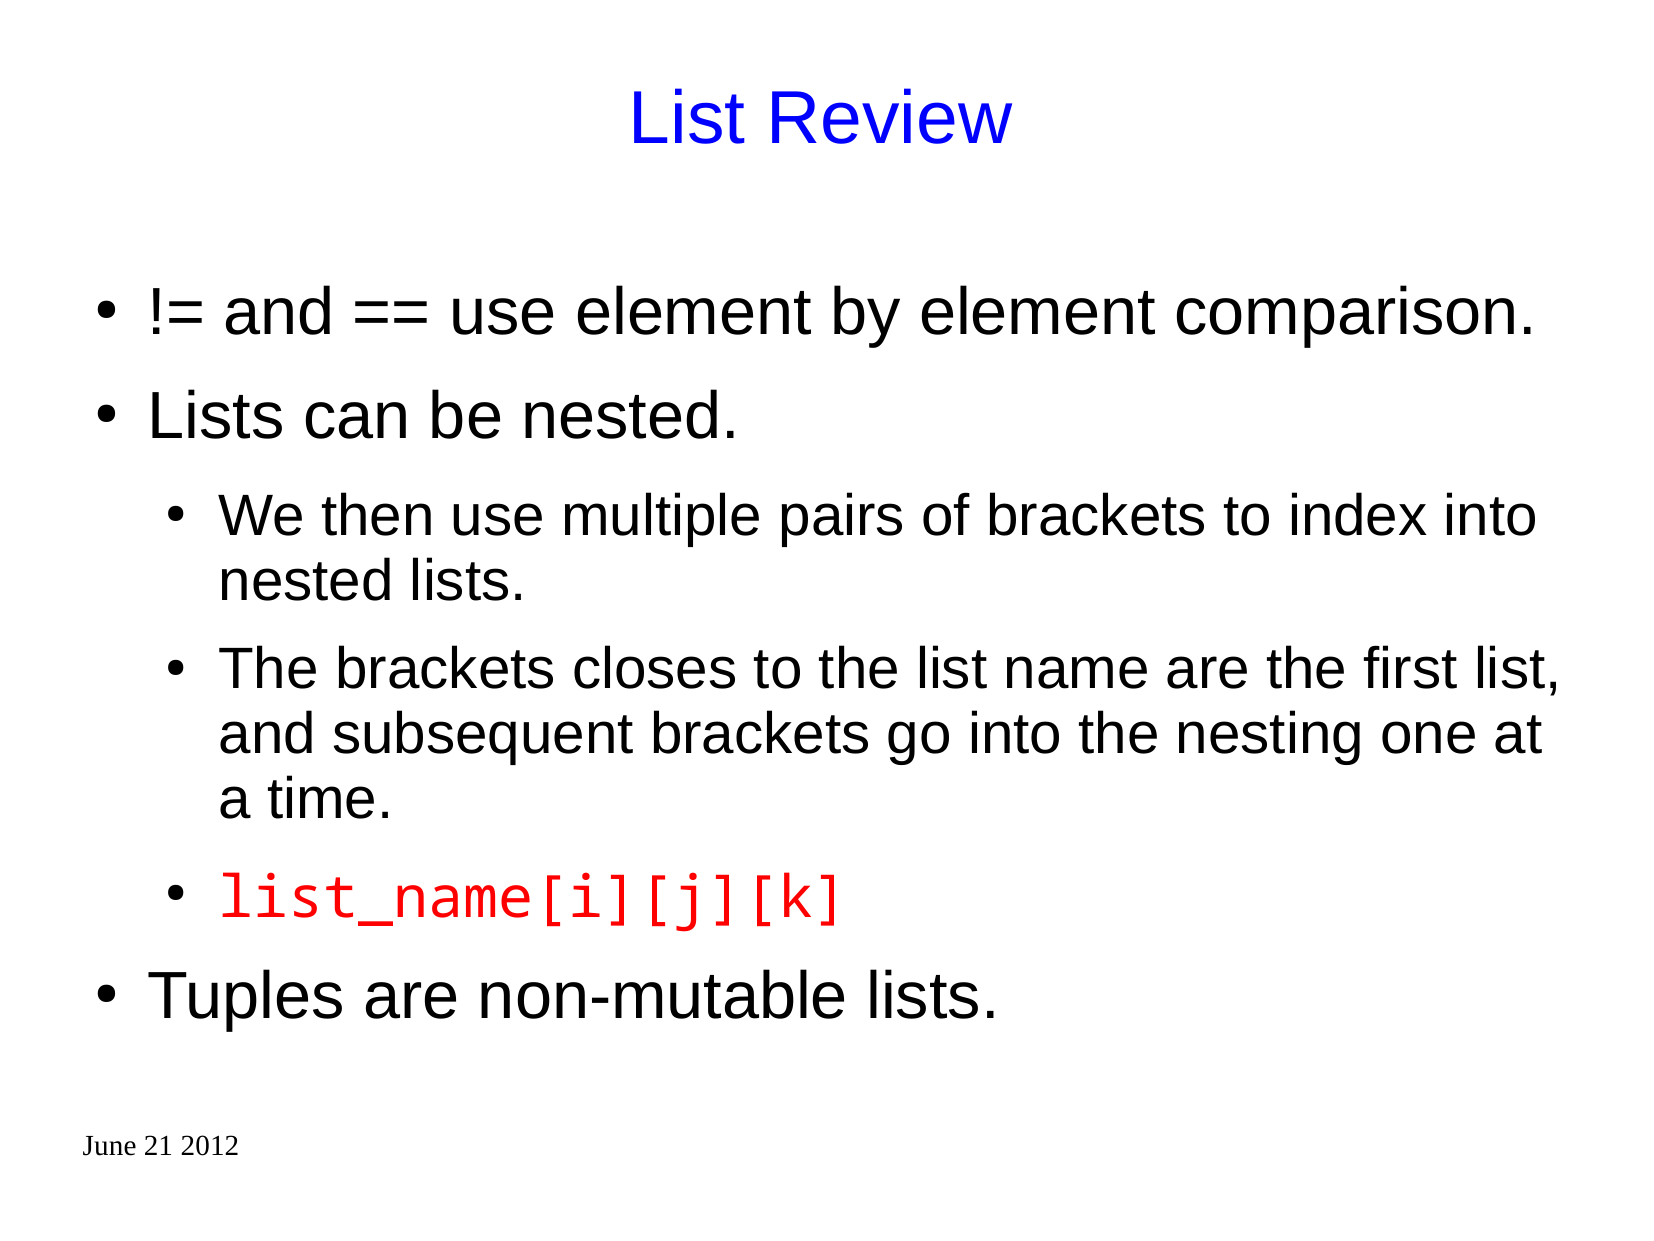

# List Review
!= and == use element by element comparison.
Lists can be nested.
We then use multiple pairs of brackets to index into nested lists.
The brackets closes to the list name are the first list, and subsequent brackets go into the nesting one at a time.
list_name[i][j][k]
Tuples are non-mutable lists.
June 21 2012